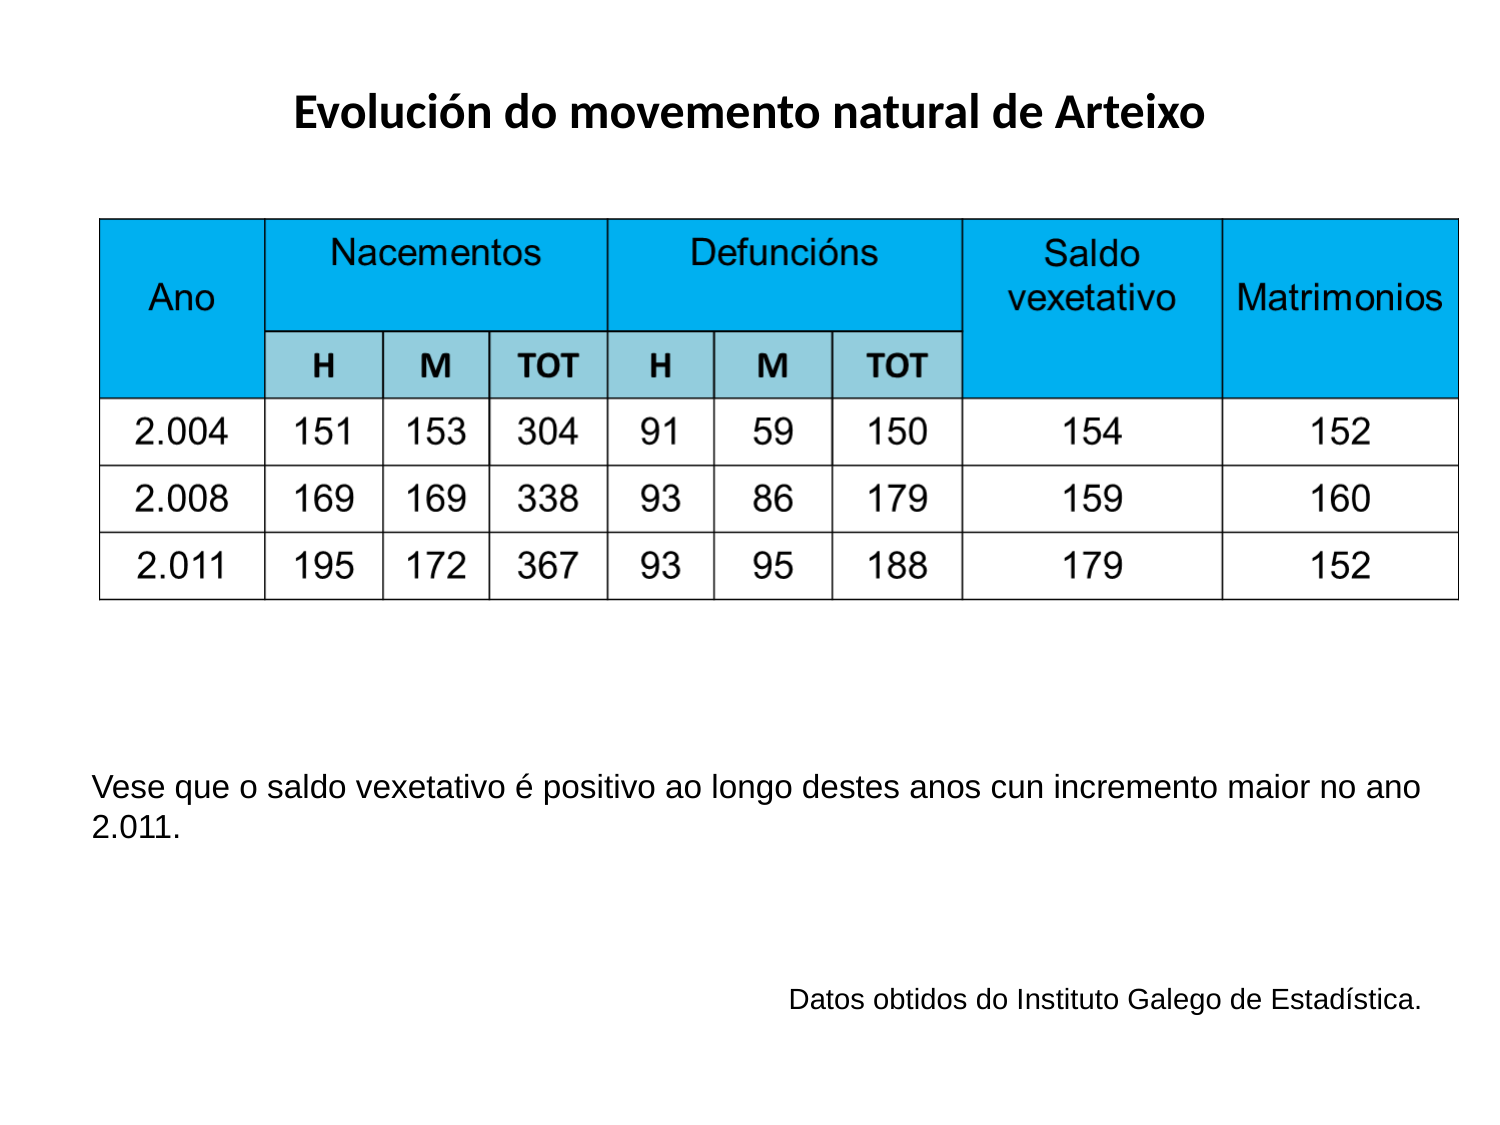

# Evolución do movemento natural de Arteixo
Vese que o saldo vexetativo é positivo ao longo destes anos cun incremento maior no ano 2.011.
Datos obtidos do Instituto Galego de Estadística.